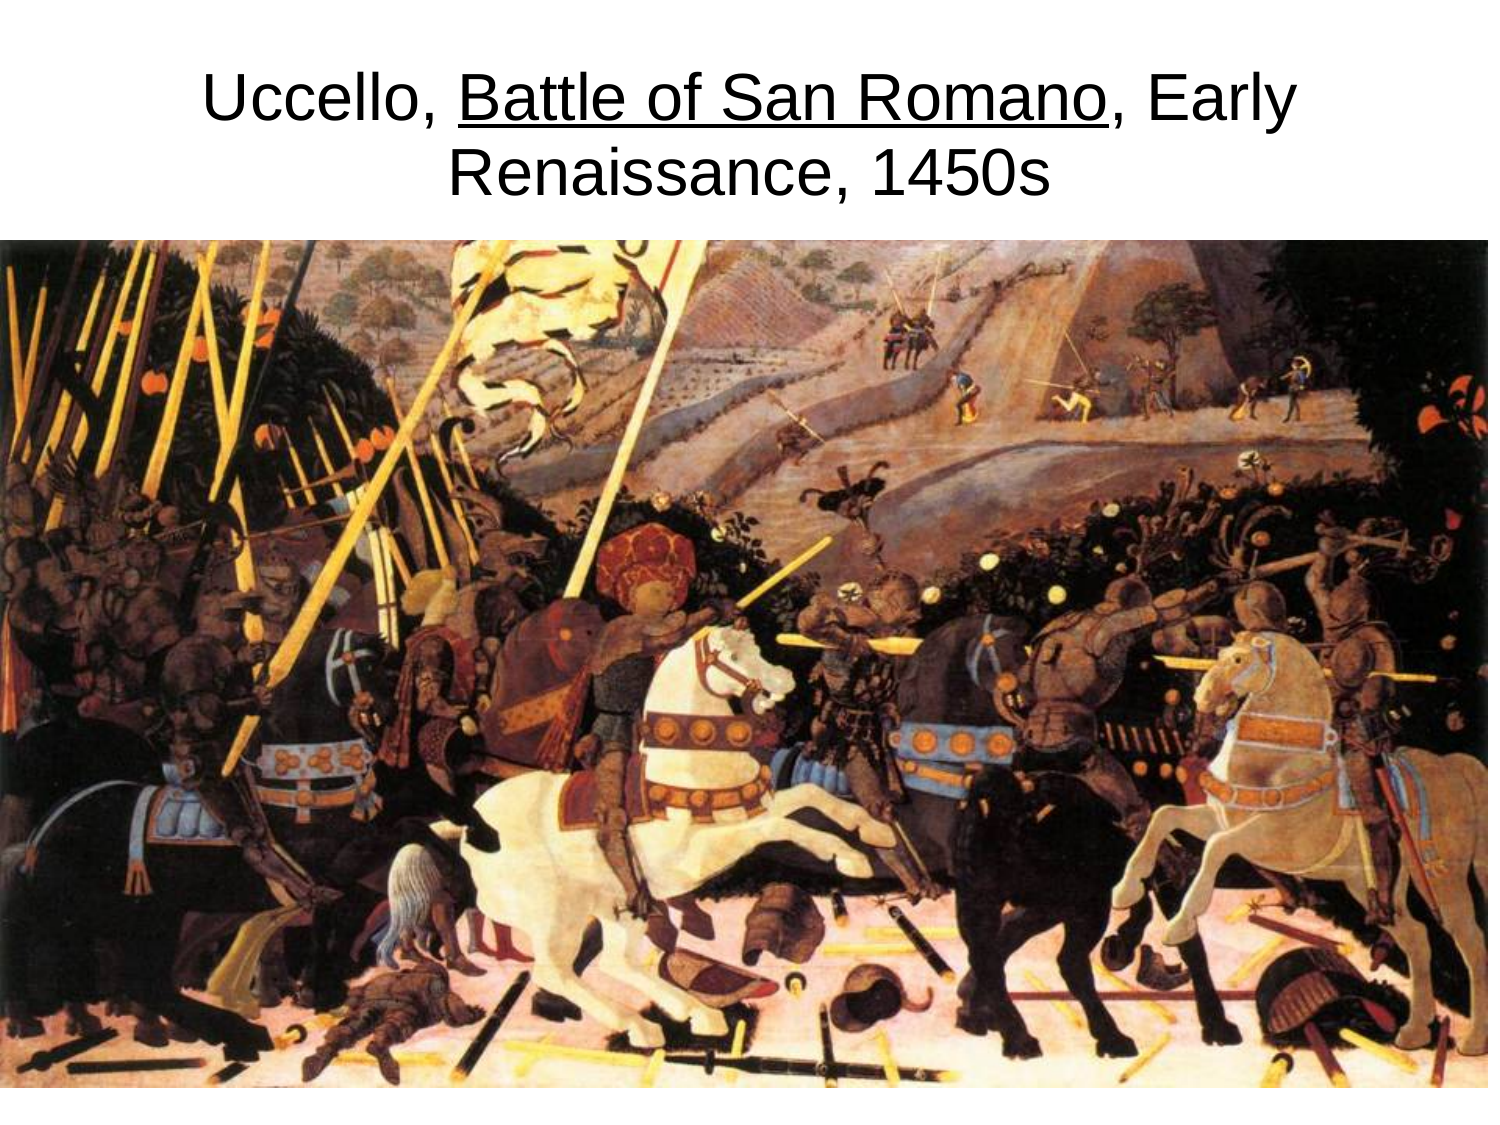

# Uccello, Battle of San Romano, Early Renaissance, 1450s